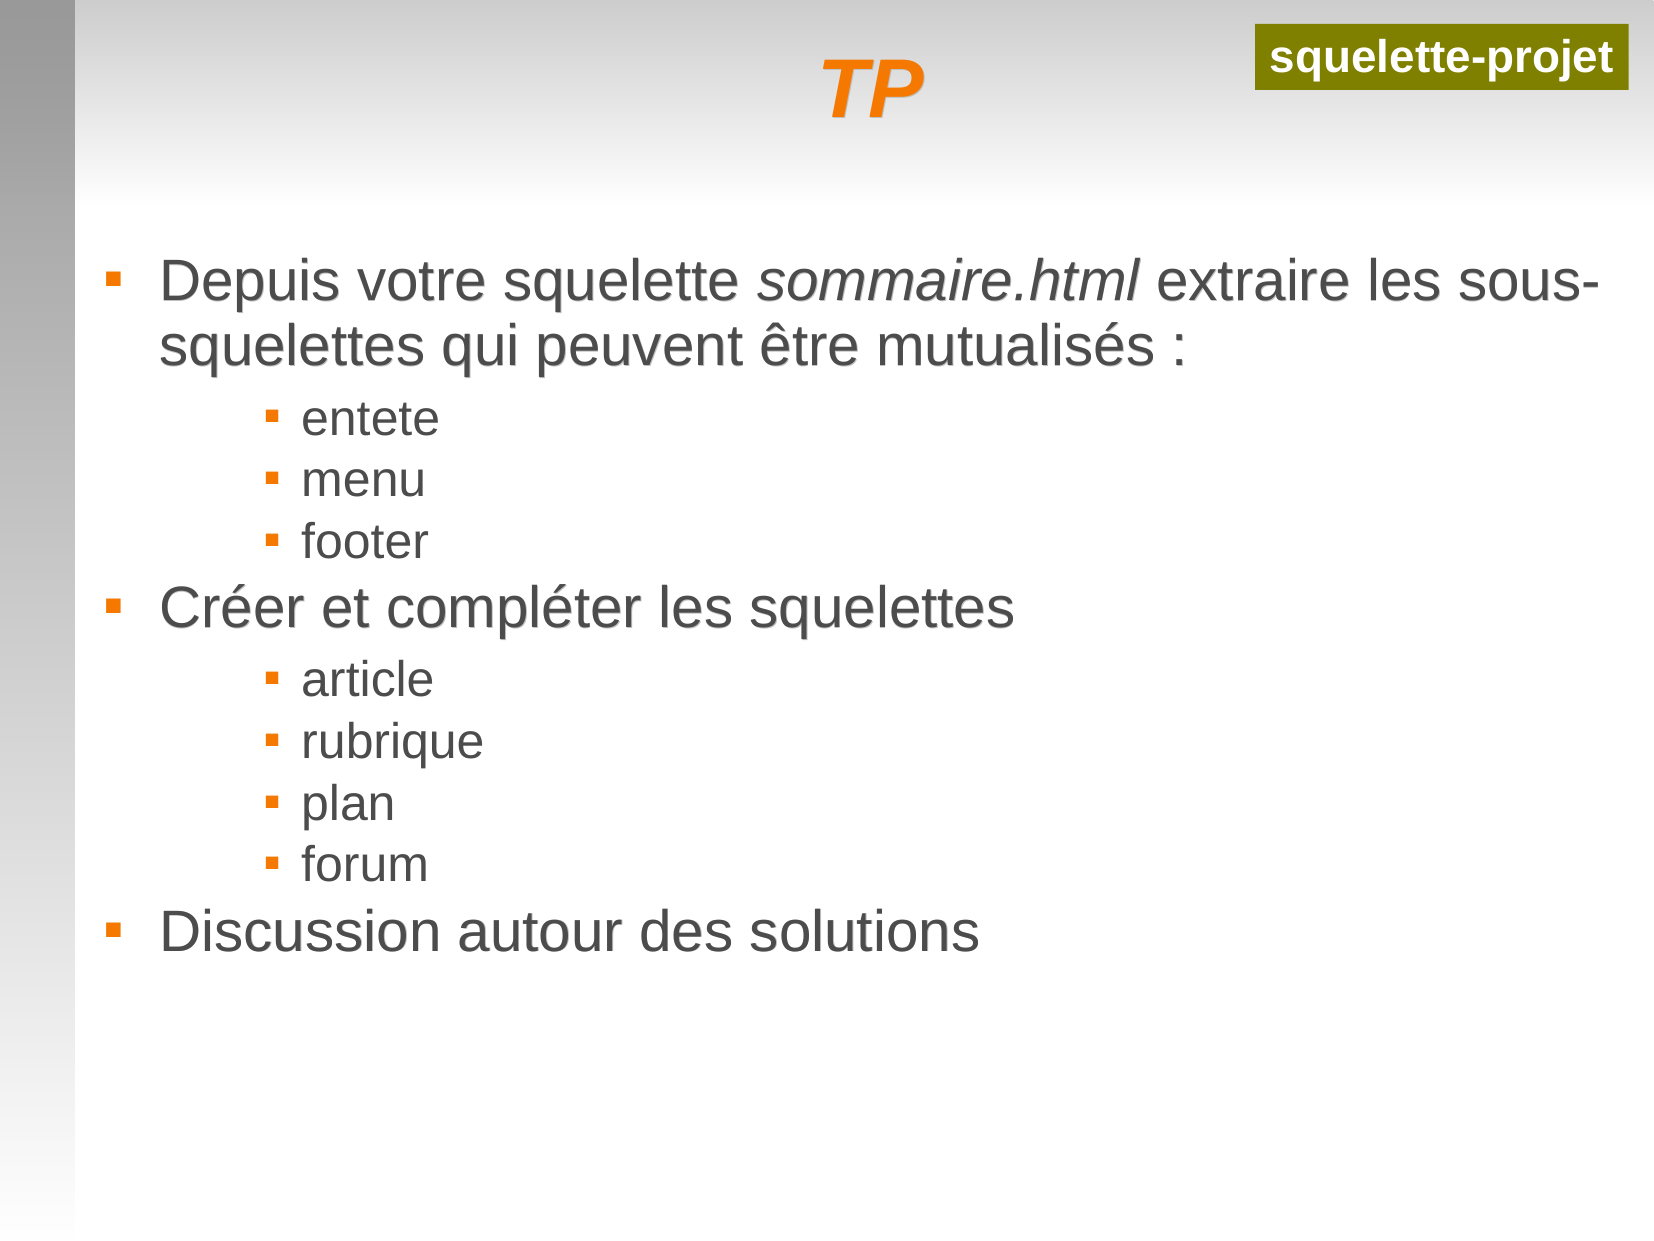

# TP
squelette-projet
Depuis votre squelette sommaire.html extraire les sous-squelettes qui peuvent être mutualisés :
entete
menu
footer
Créer et compléter les squelettes
article
rubrique
plan
forum
Discussion autour des solutions